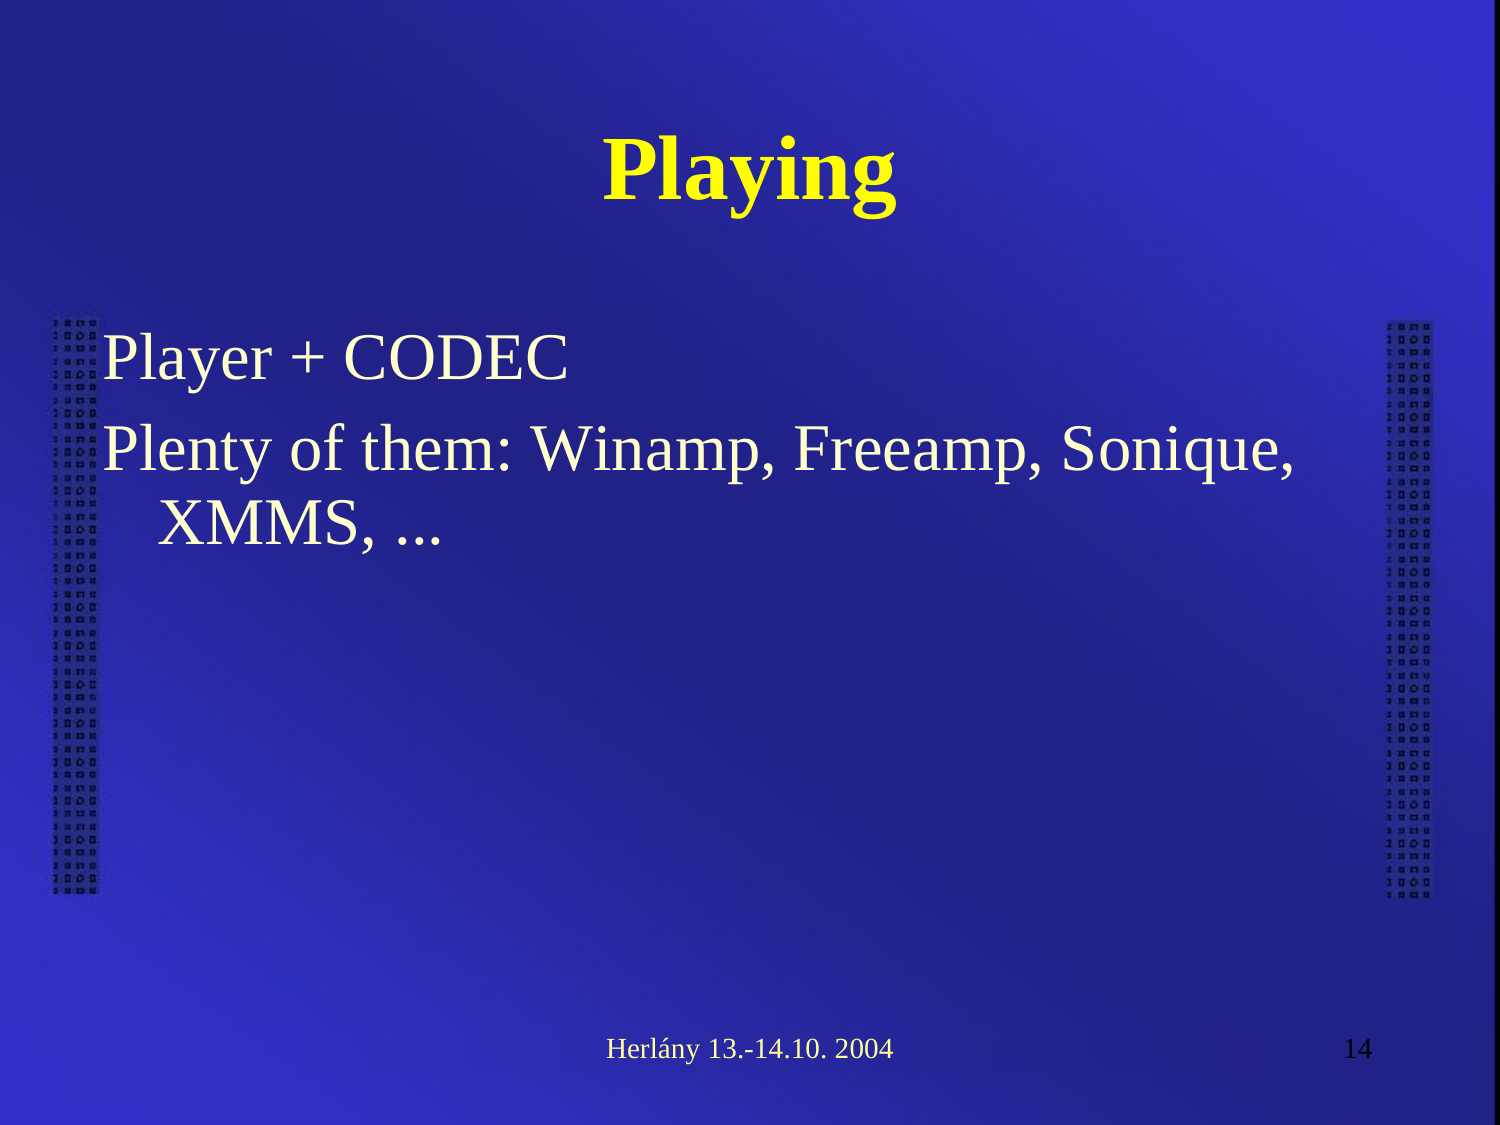

# Playing
Player + CODEC
Plenty of them: Winamp, Freeamp, Sonique, XMMS, ...
Herlány 13.-14.10. 2004